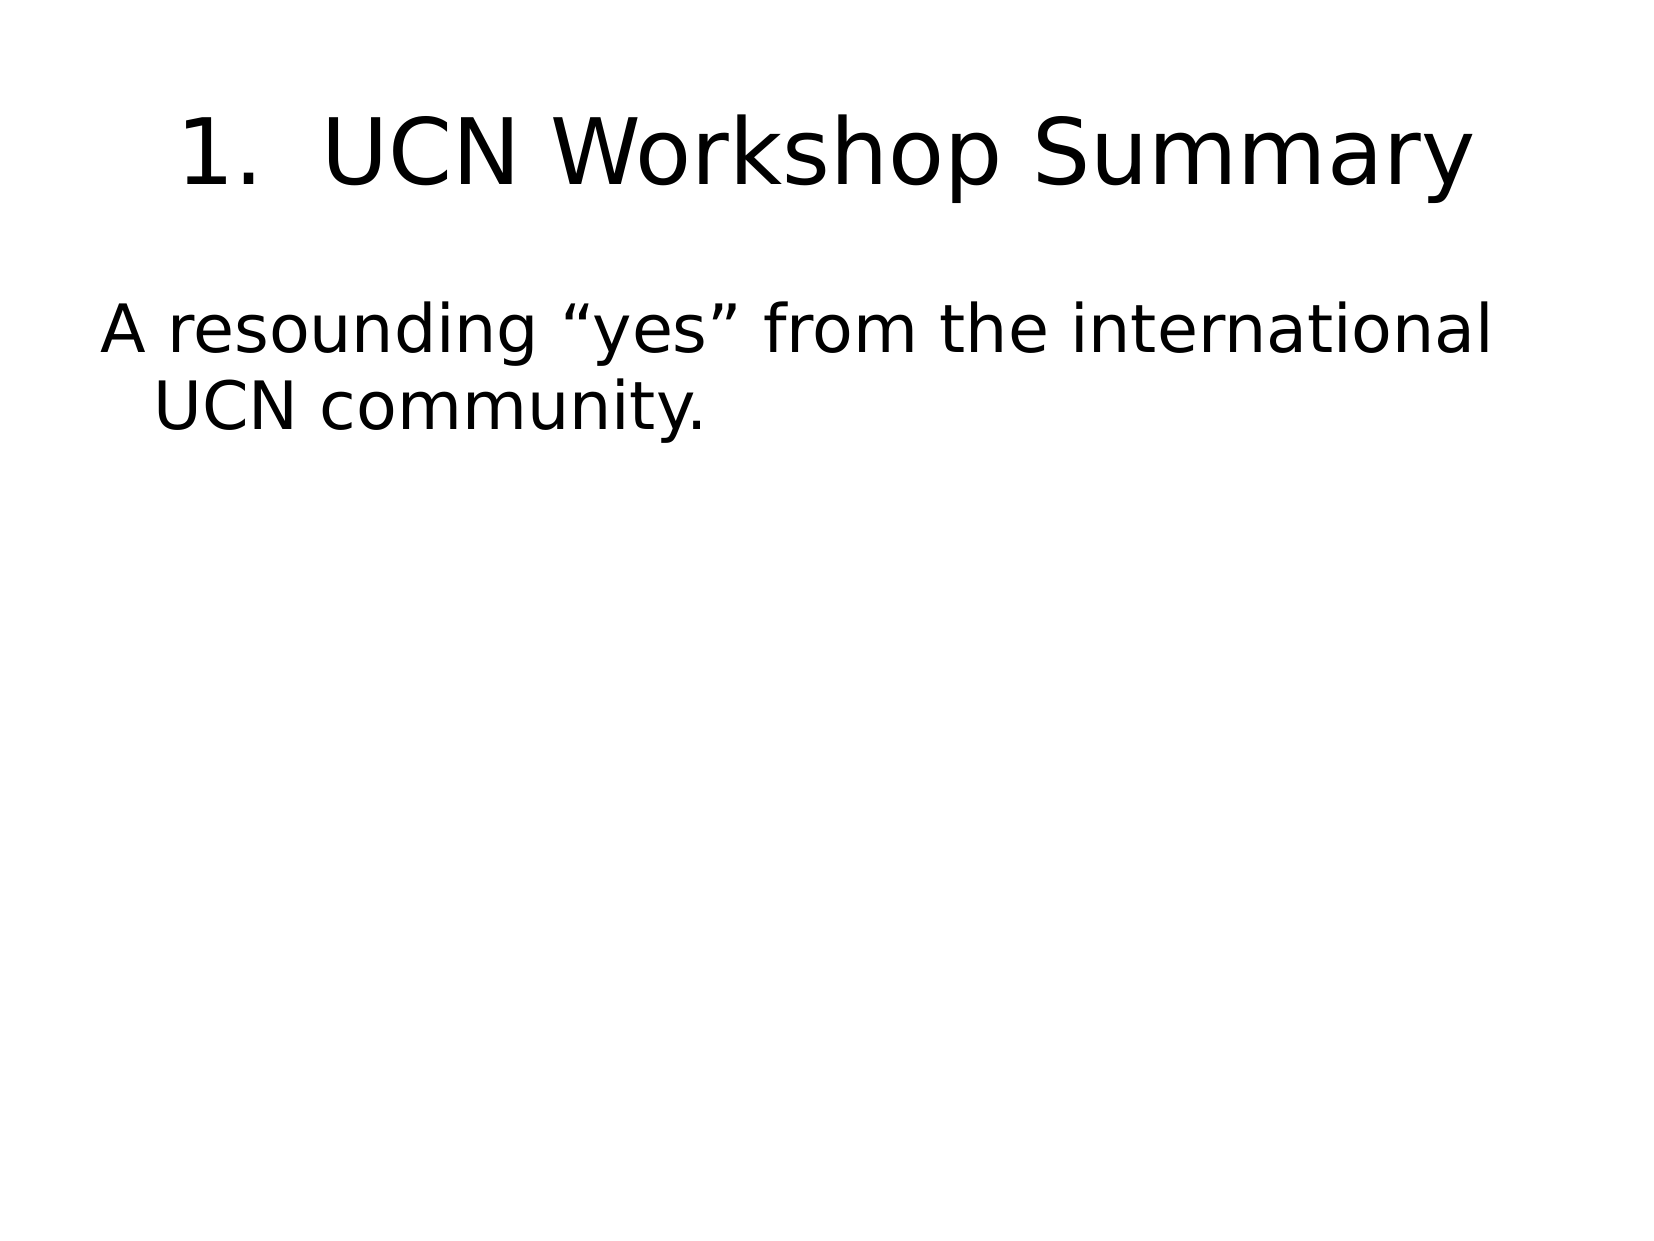

# 1. UCN Workshop Summary
A resounding “yes” from the international UCN community.